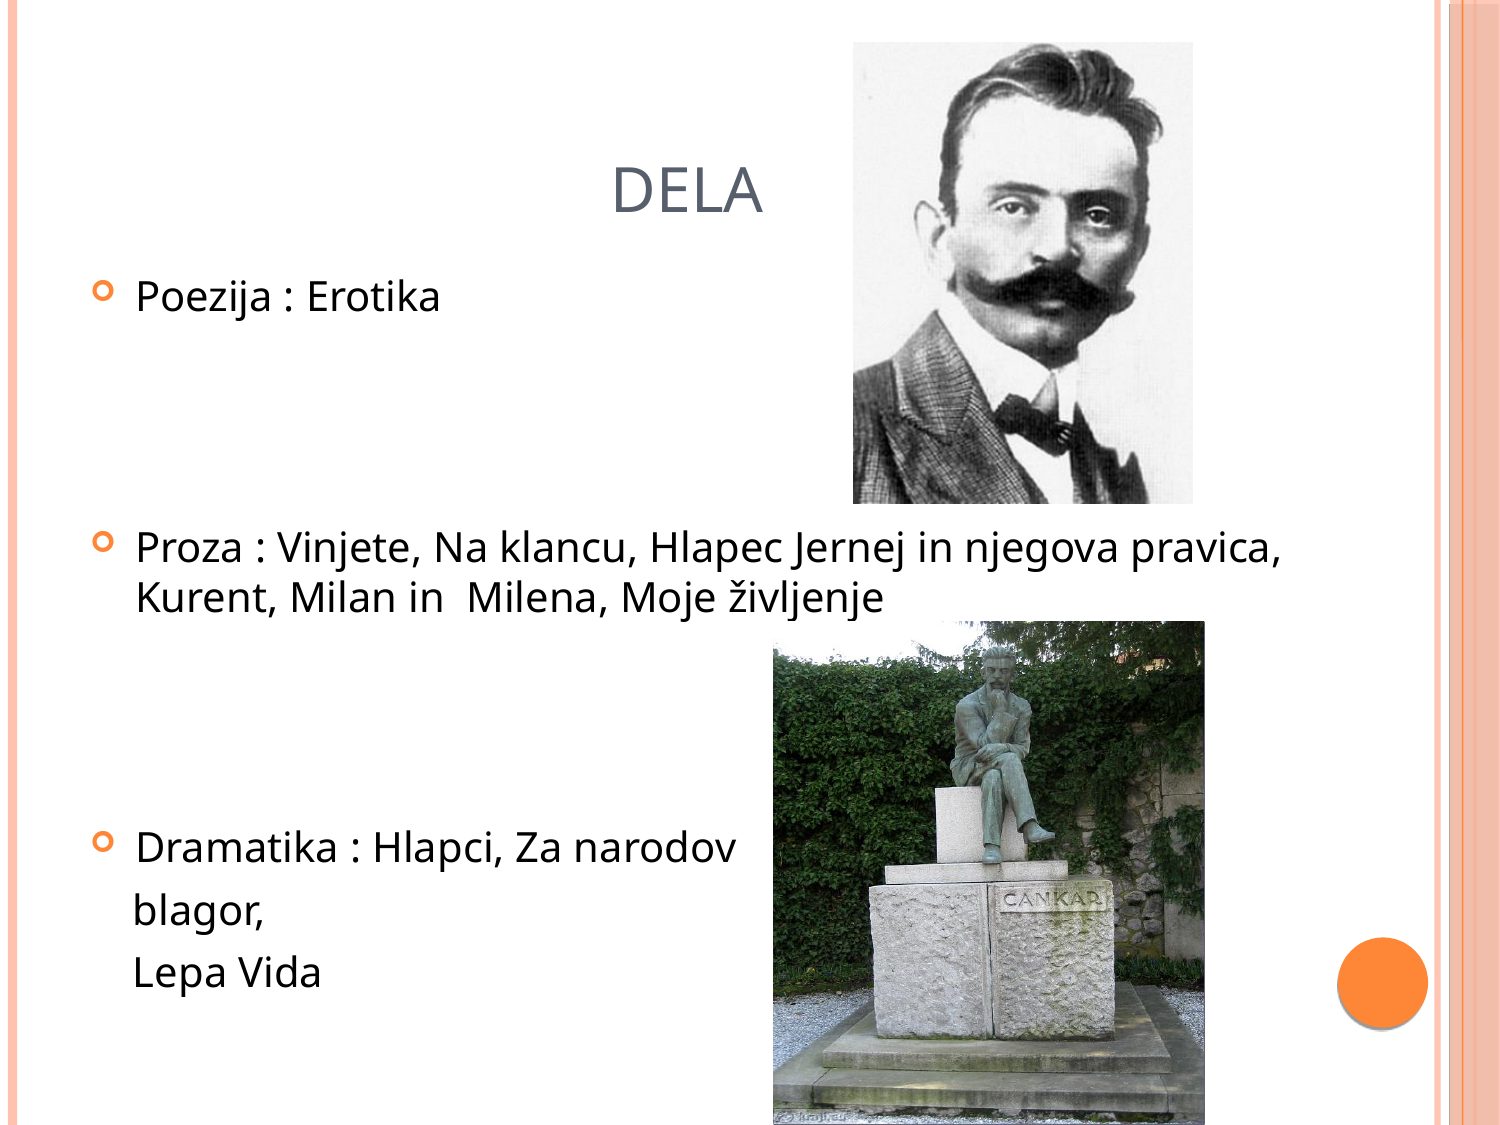

# Dela
Poezija : Erotika
Proza : Vinjete, Na klancu, Hlapec Jernej in njegova pravica, Kurent, Milan in Milena, Moje življenje
Dramatika : Hlapci, Za narodov
 blagor,
 Lepa Vida